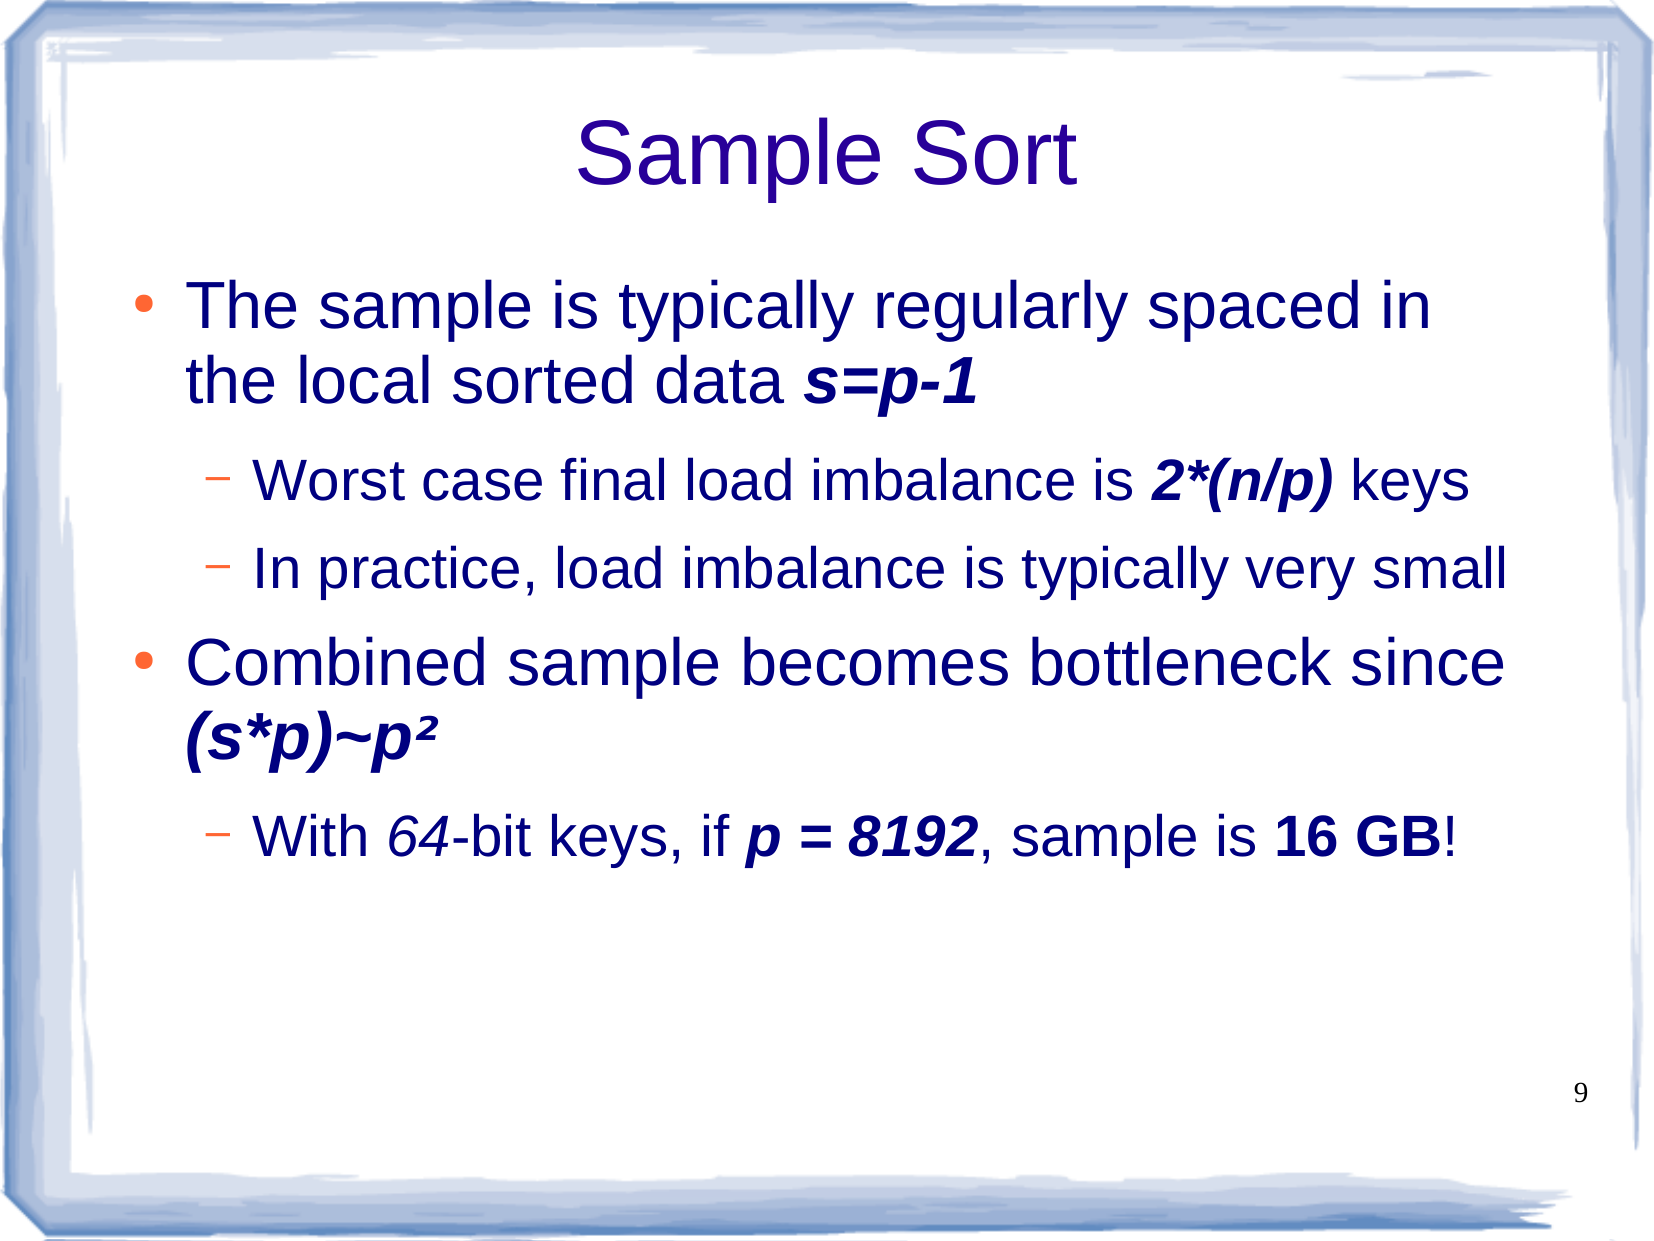

# Sample Sort
The sample is typically regularly spaced in the local sorted data s=p-1
Worst case final load imbalance is 2*(n/p) keys
In practice, load imbalance is typically very small
Combined sample becomes bottleneck since (s*p)~p²
With 64-bit keys, if p = 8192, sample is 16 GB!
9